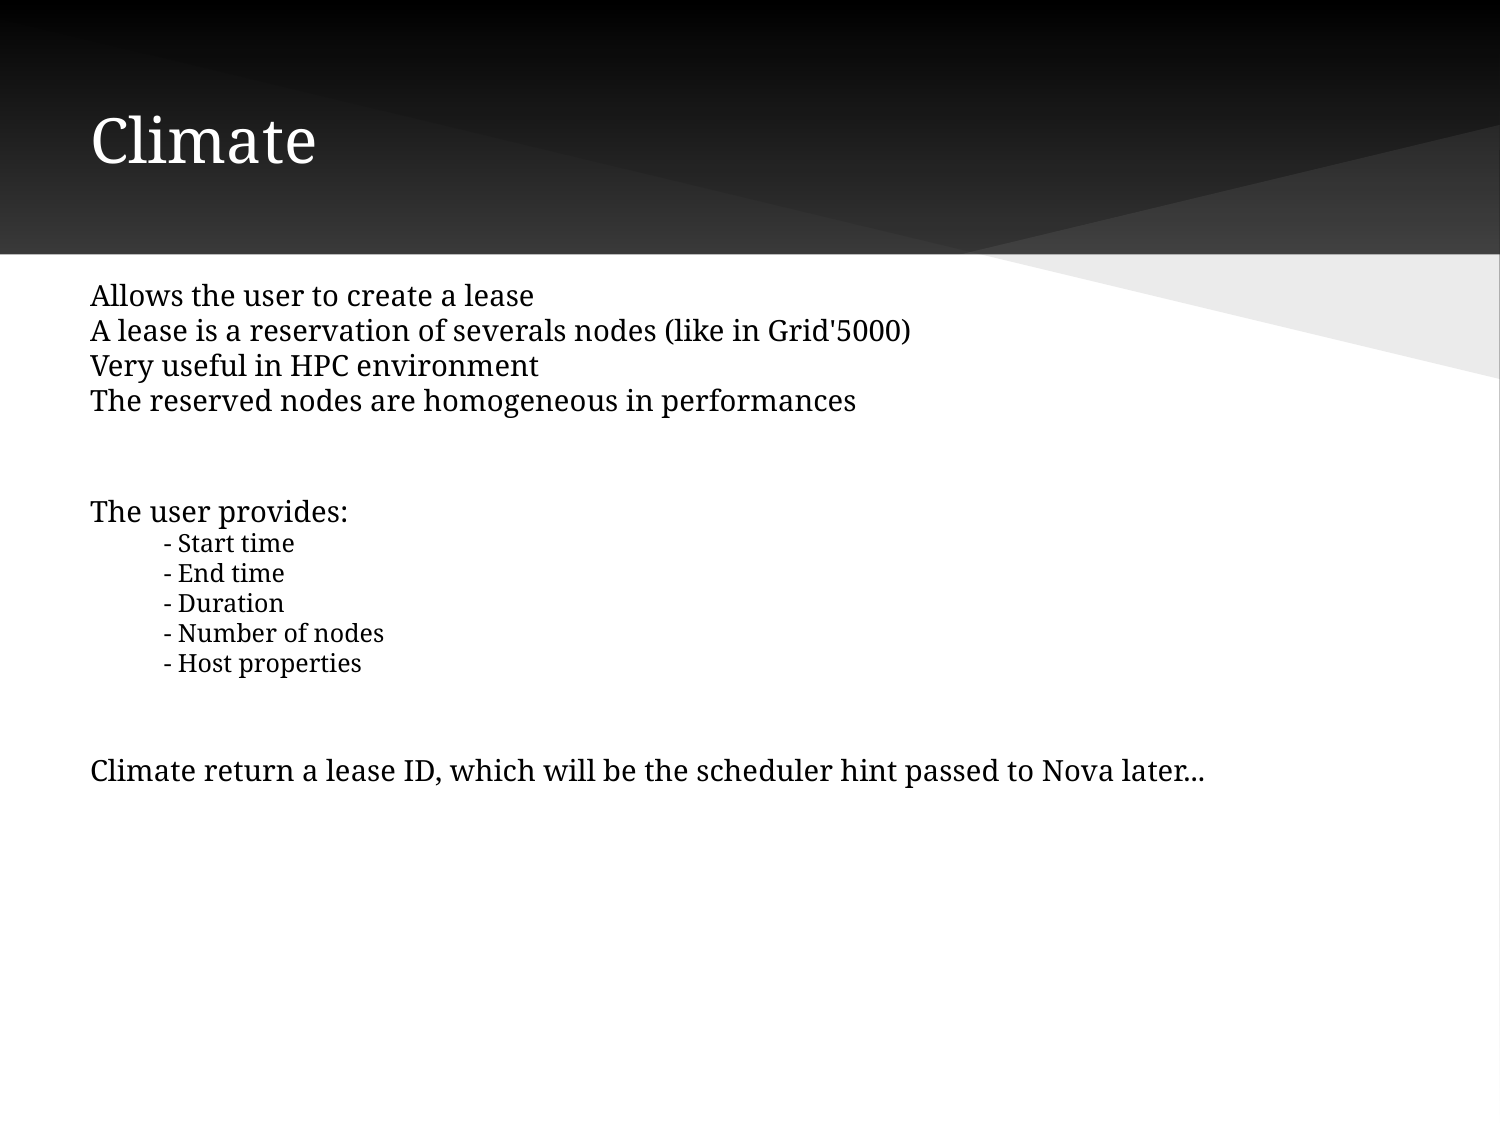

# Climate
Allows the user to create a lease
A lease is a reservation of severals nodes (like in Grid'5000)
Very useful in HPC environment
The reserved nodes are homogeneous in performances
The user provides:
	- Start time
	- End time
	- Duration
	- Number of nodes
	- Host properties
Climate return a lease ID, which will be the scheduler hint passed to Nova later...